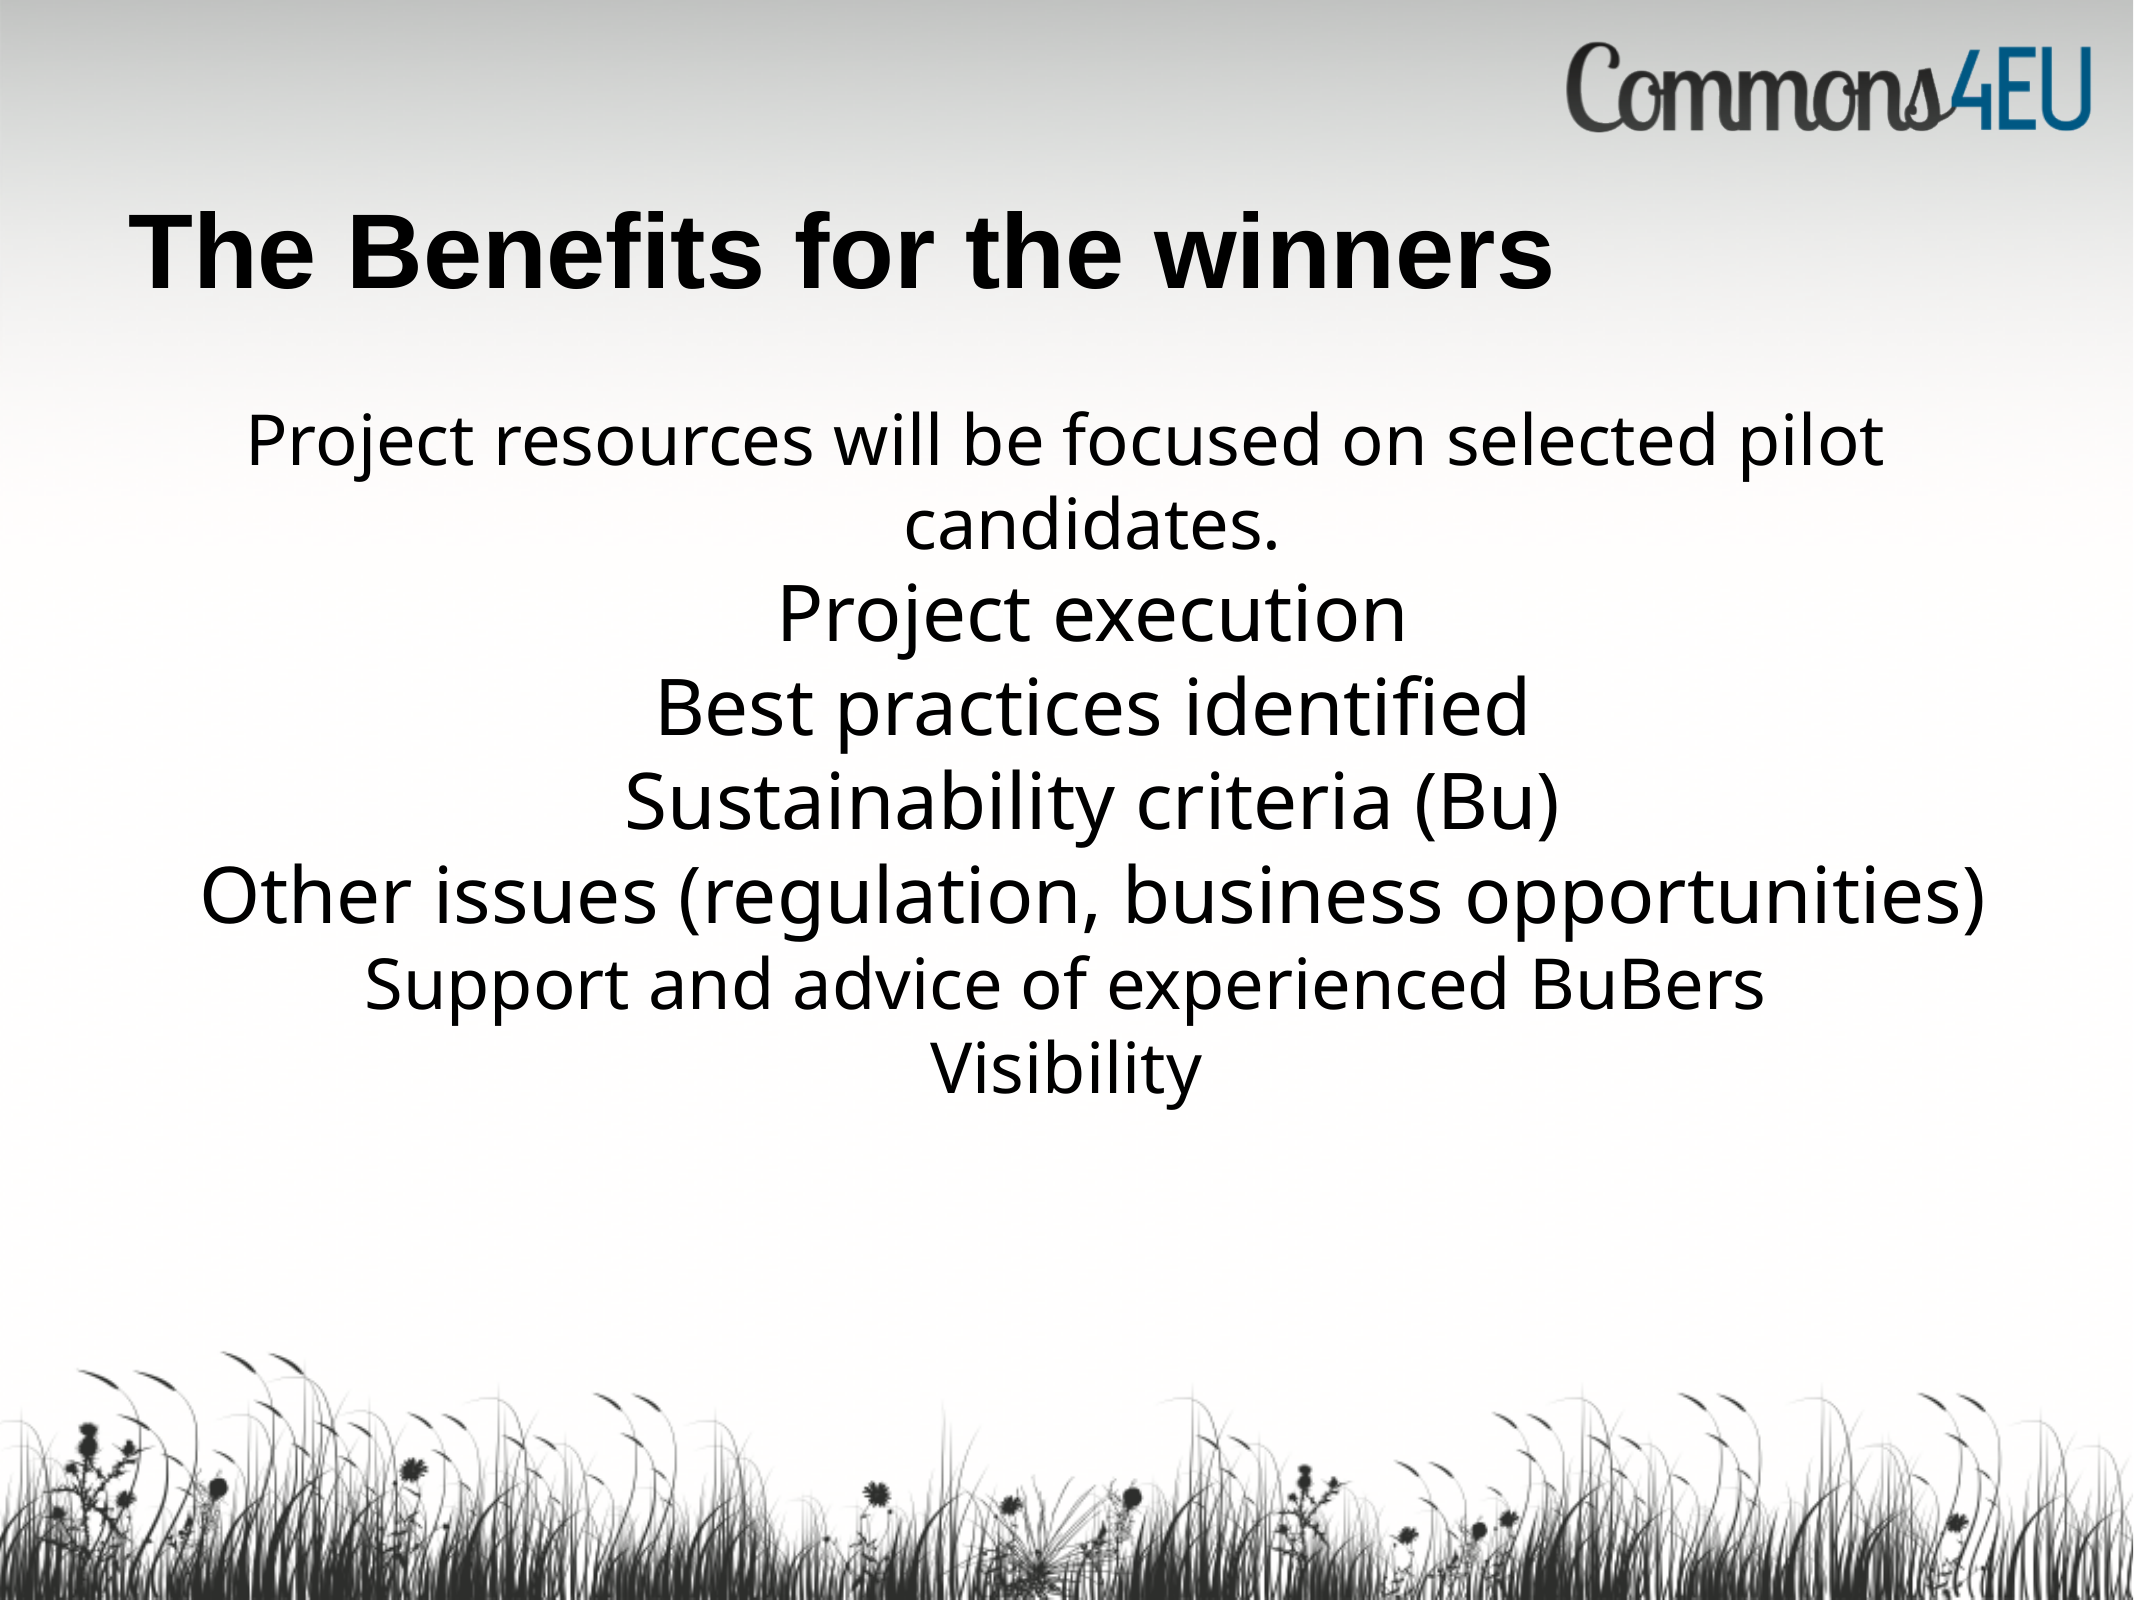

# The Benefits for the winners
Project resources will be focused on selected pilot candidates.
	Project execution
	Best practices identified
	Sustainability criteria (Bu)
	Other issues (regulation, business opportunities)
Support and advice of experienced BuBers
Visibility